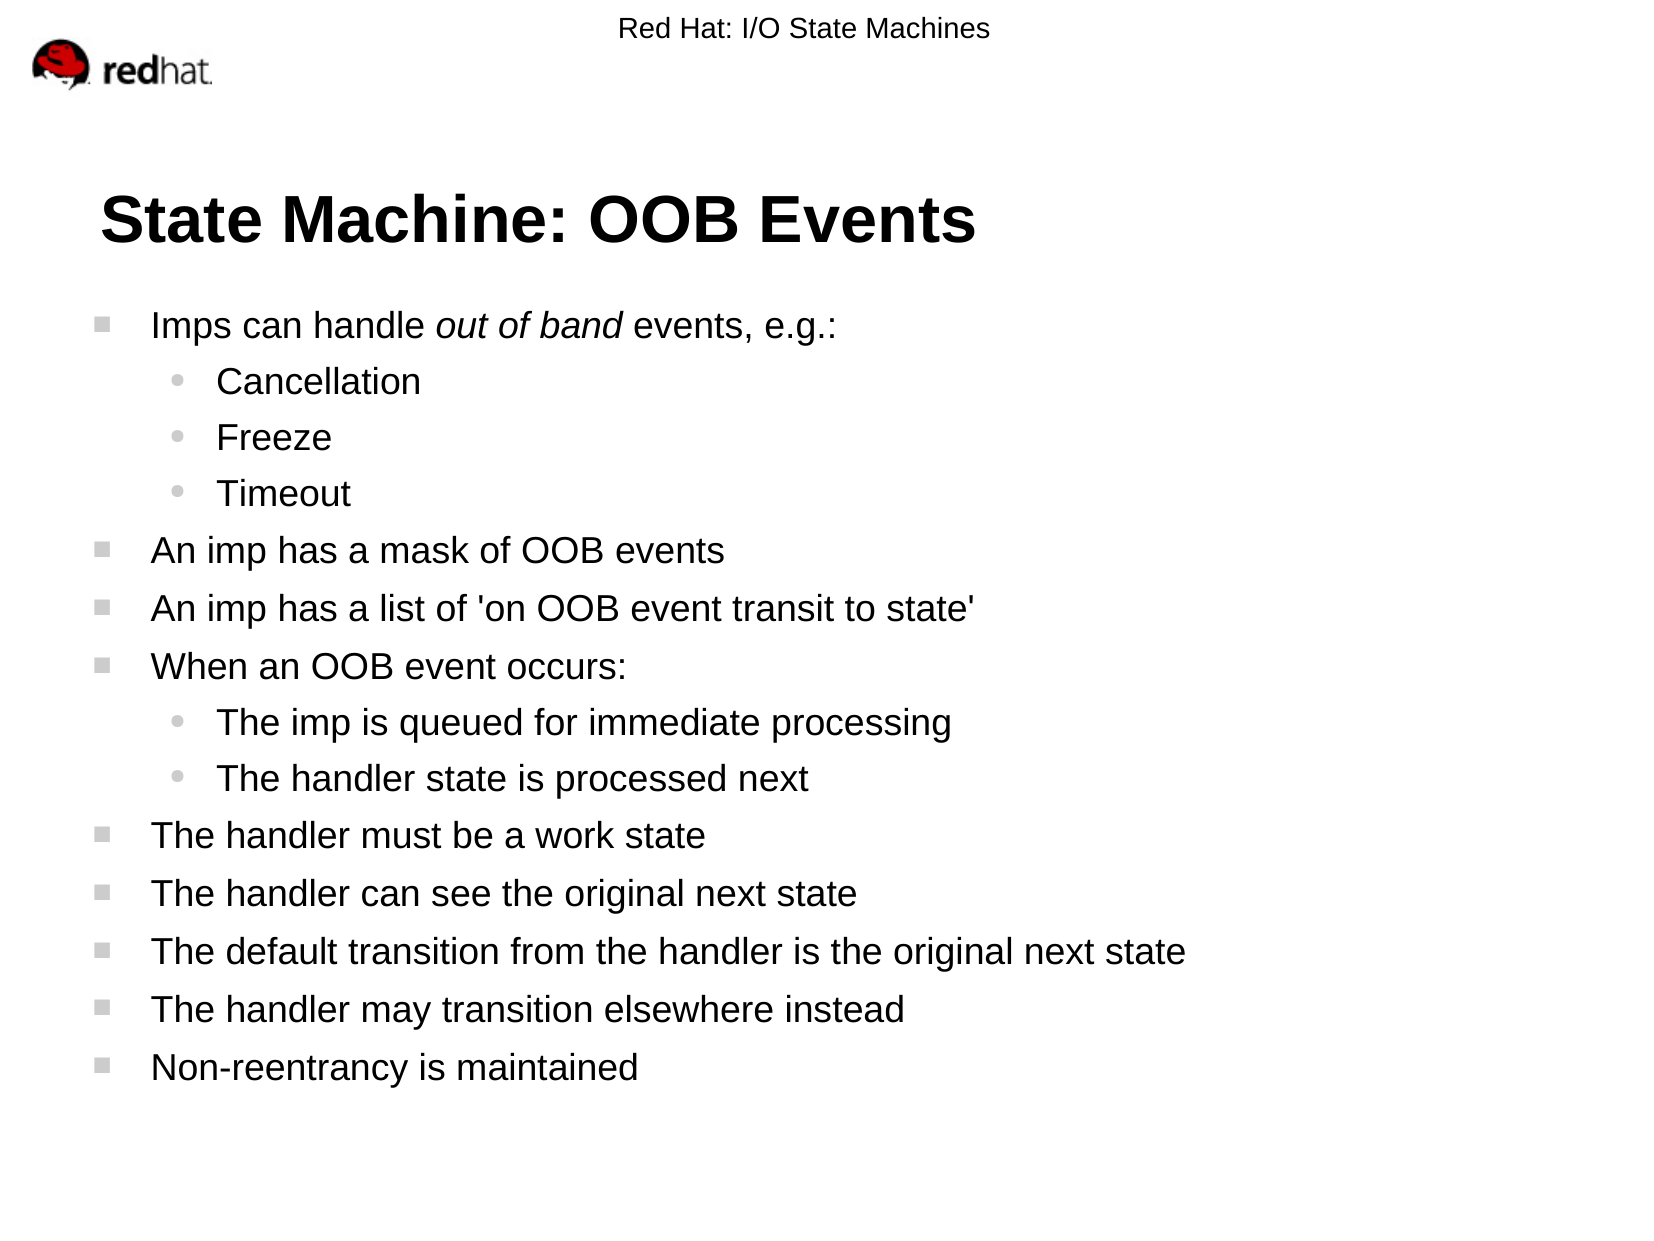

# State Machine: OOB Events
Imps can handle out of band events, e.g.:
Cancellation
Freeze
Timeout
An imp has a mask of OOB events
An imp has a list of 'on OOB event transit to state'
When an OOB event occurs:
The imp is queued for immediate processing
The handler state is processed next
The handler must be a work state
The handler can see the original next state
The default transition from the handler is the original next state
The handler may transition elsewhere instead
Non-reentrancy is maintained